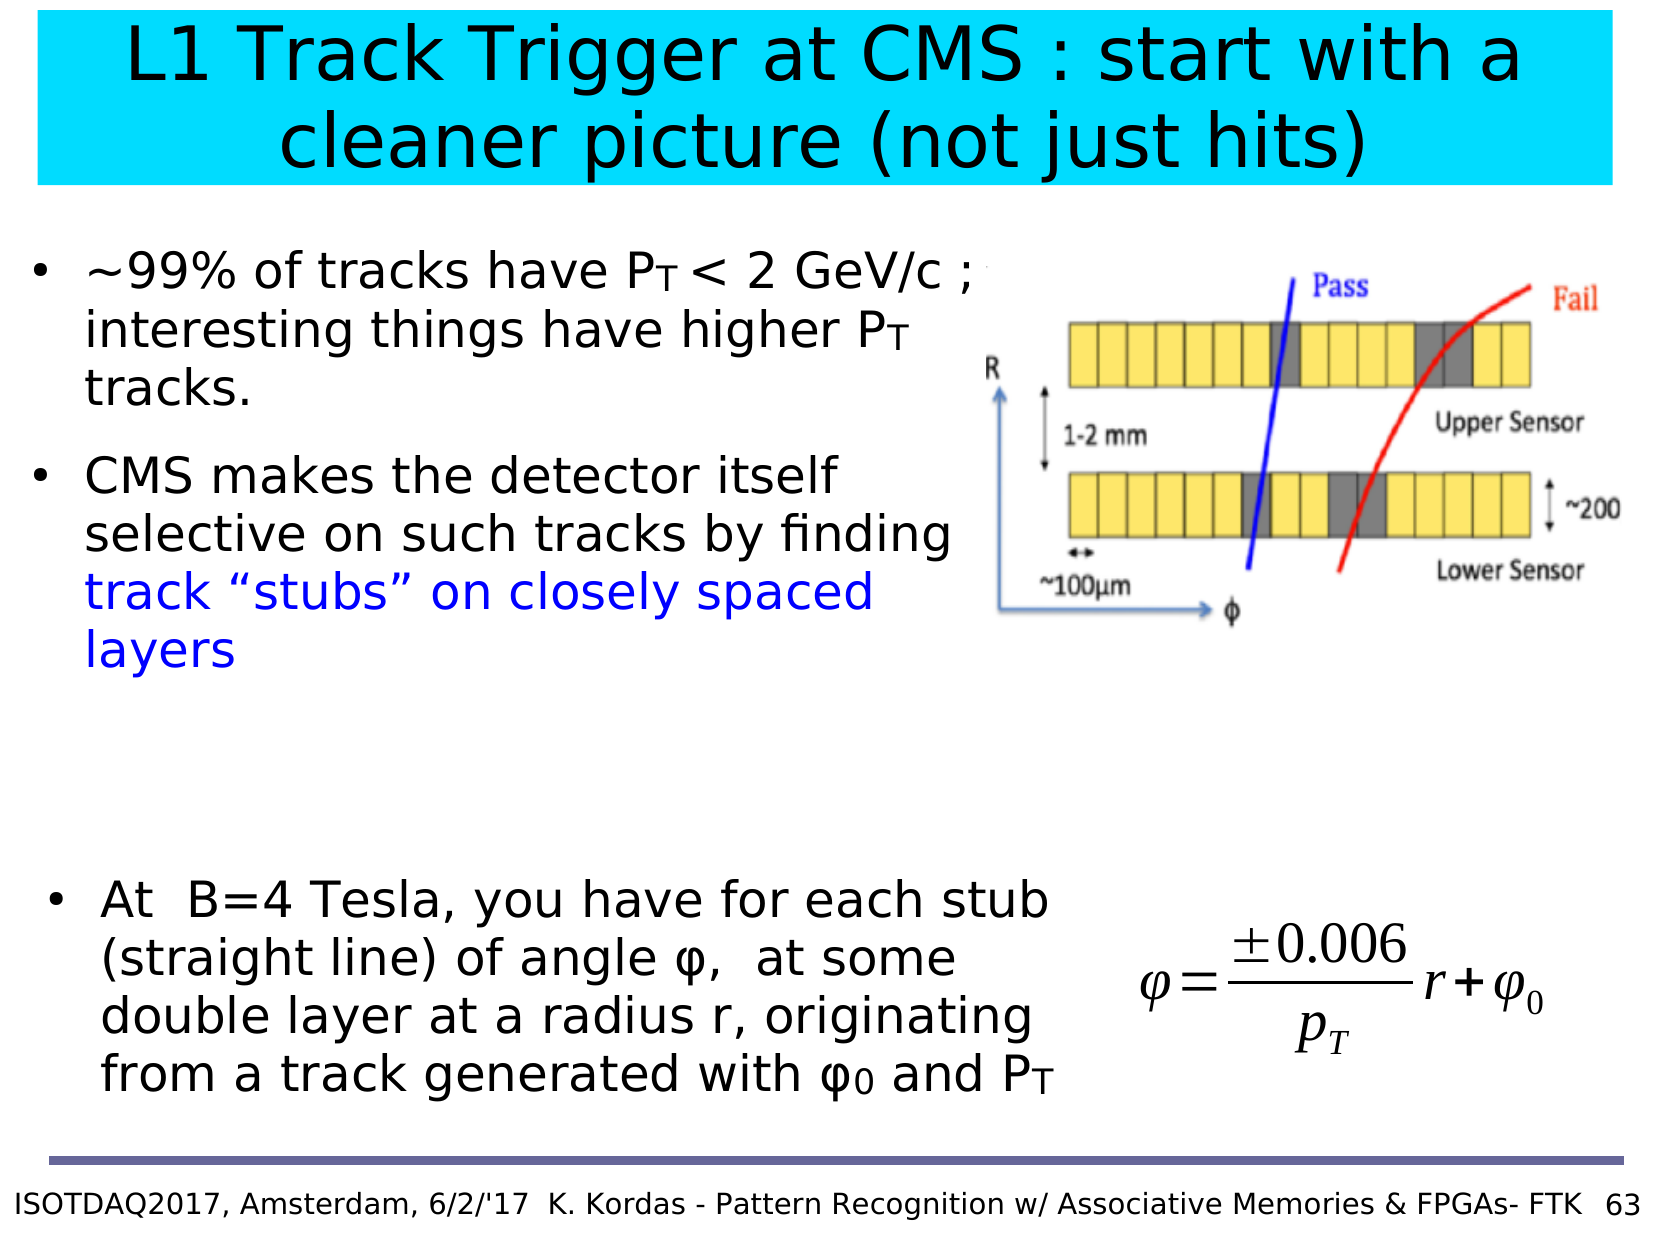

# L1 Track Trigger at CMS : start with a cleaner picture (not just hits)
~99% of tracks have PT < 2 GeV/c ; interesting things have higher PT tracks.
CMS makes the detector itself selective on such tracks by finding track “stubs” on closely spaced layers
At B=4 Tesla, you have for each stub (straight line) of angle φ, at some double layer at a radius r, originating from a track generated with φ0 and PT
ISOTDAQ2017, Amsterdam, 6/2/'17
K. Kordas - Pattern Recognition w/ Associative Memories & FPGAs- FTK
63